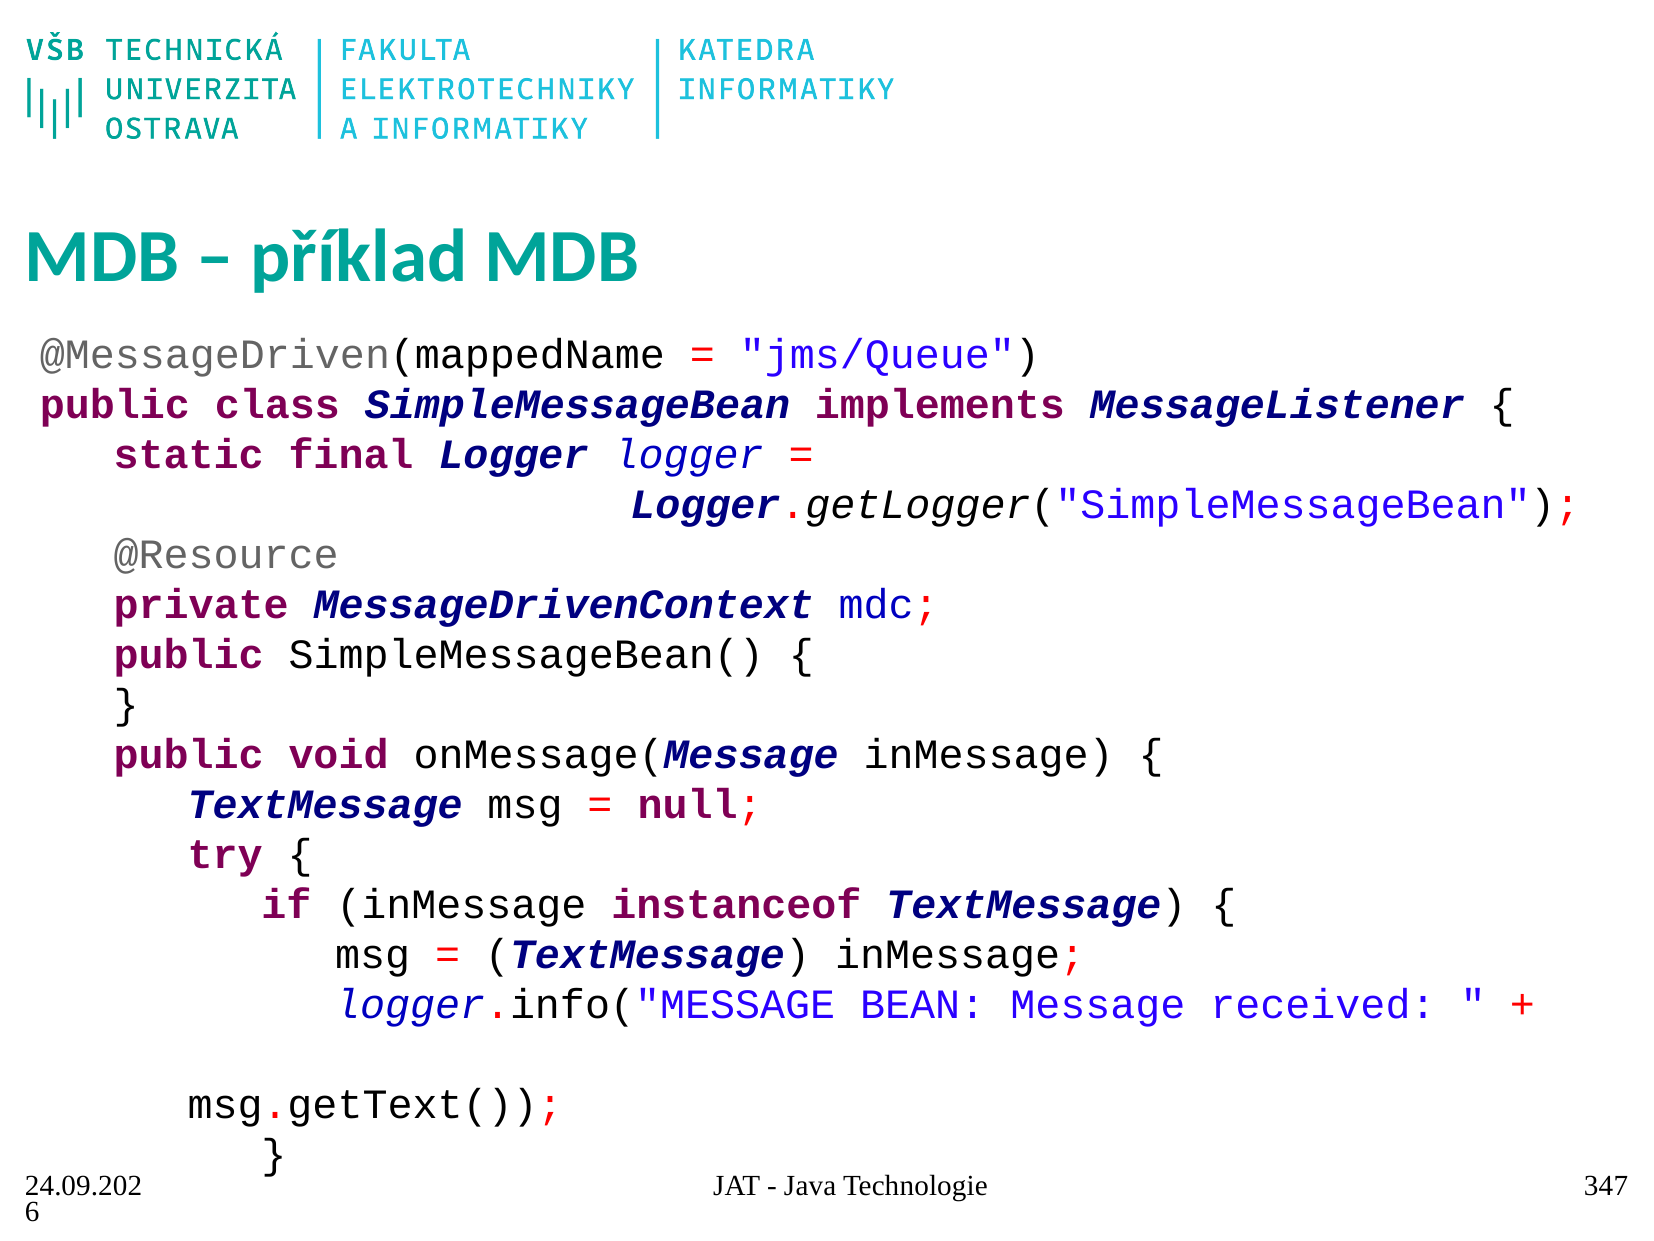

MDB – příklad MDB
# @MessageDriven(mappedName = "jms/Queue")
public class SimpleMessageBean implements MessageListener {
	static final Logger logger =
								Logger.getLogger("SimpleMessageBean");
	@Resource
	private MessageDrivenContext mdc;
	public SimpleMessageBean() {
	}
	public void onMessage(Message inMessage) {
		TextMessage msg = null;
		try {
			if (inMessage instanceof TextMessage) {
				msg = (TextMessage) inMessage;
				logger.info("MESSAGE BEAN: Message received: " +
																							msg.getText());
			}
JAT - Java Technologie
347